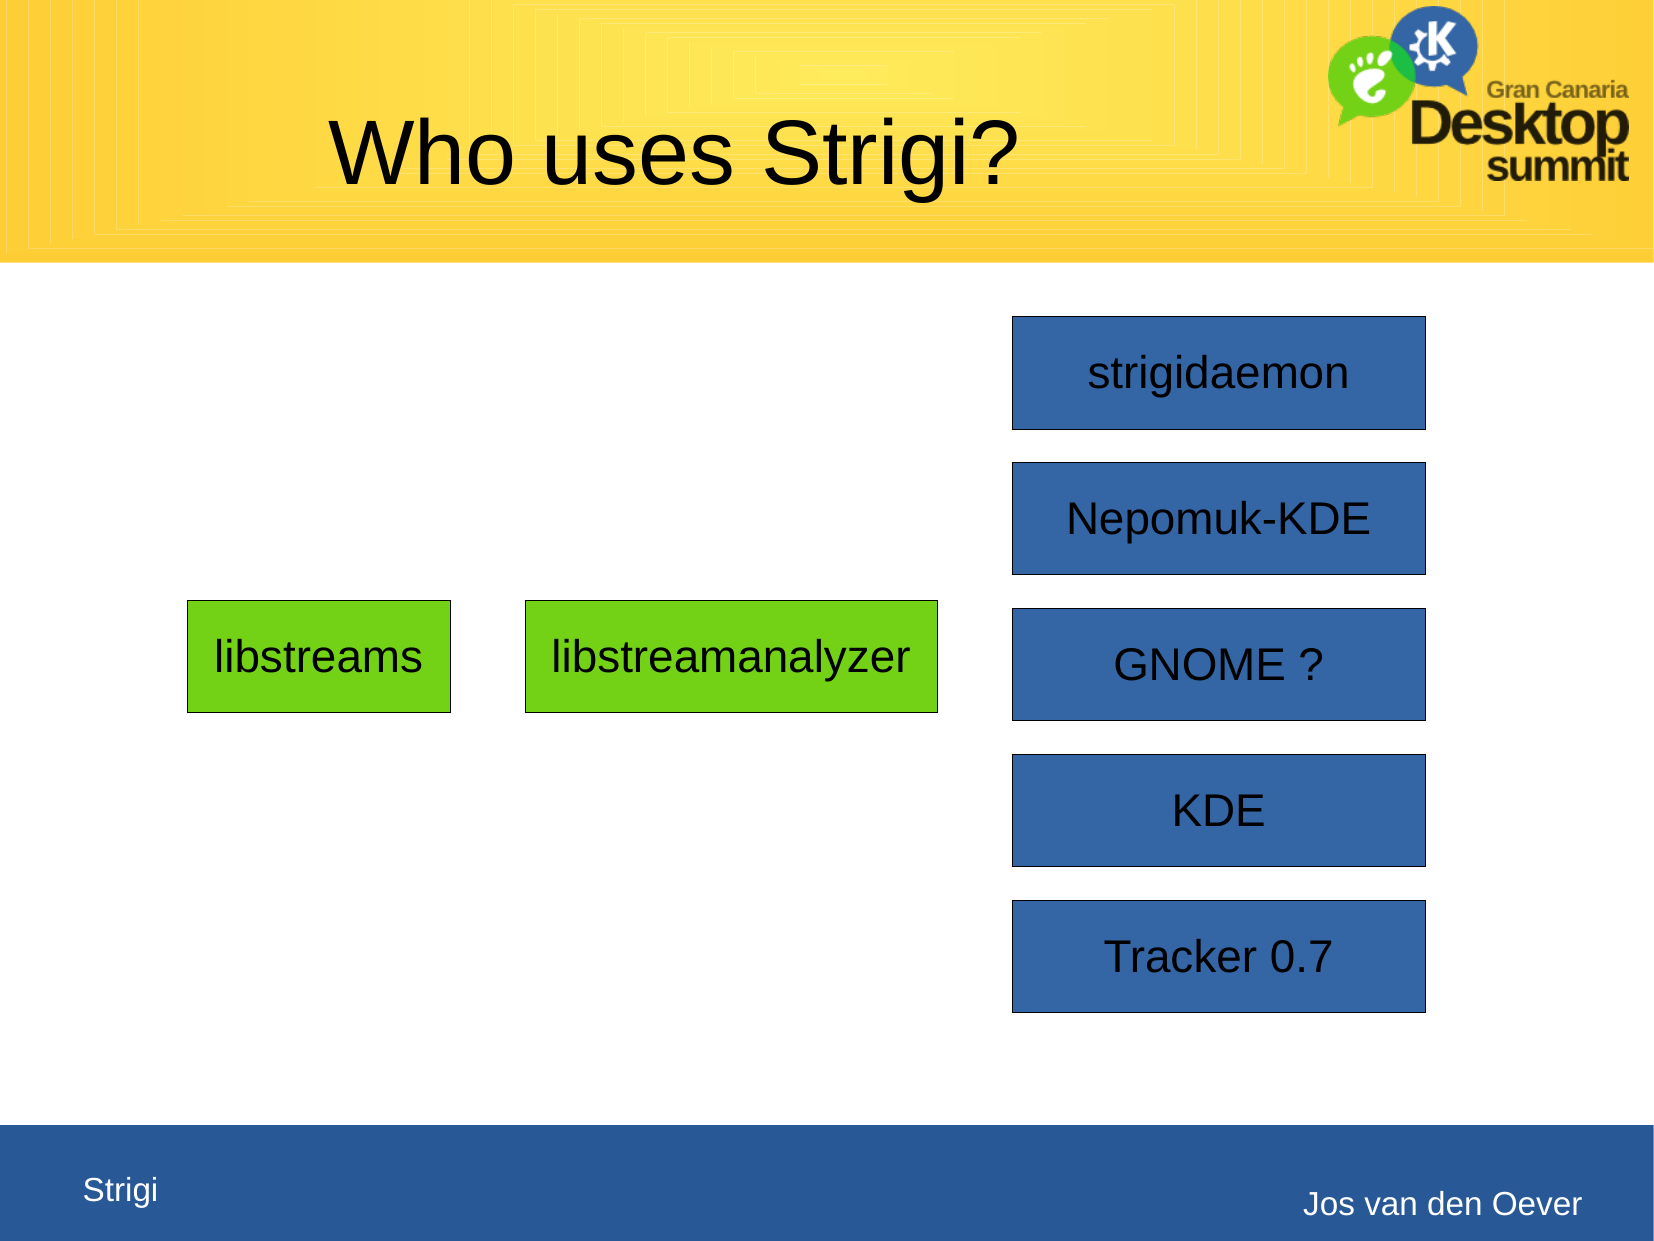

# Who uses Strigi?
strigidaemon
Nepomuk-KDE
libstreams
libstreamanalyzer
GNOME ?
KDE
Tracker 0.7